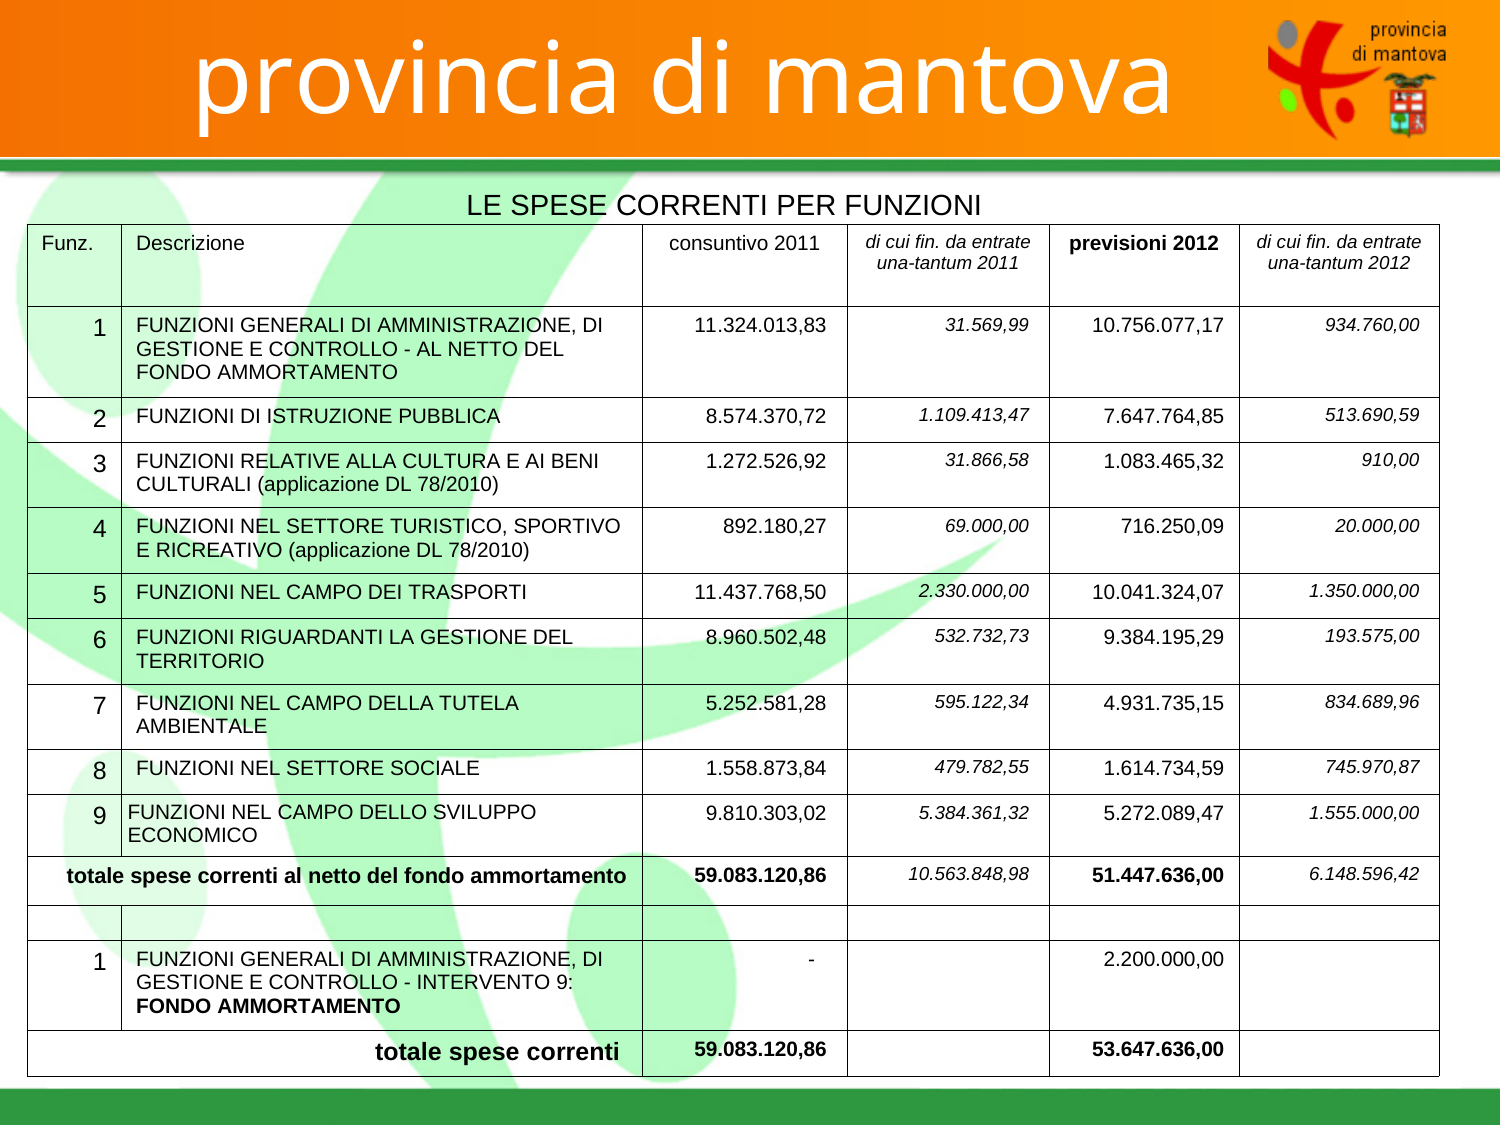

provincia di mantova
| LE SPESE CORRENTI PER FUNZIONI |
| --- |
| Funz. | Descrizione | consuntivo 2011 | di cui fin. da entrate una-tantum 2011 | previsioni 2012 | di cui fin. da entrate una-tantum 2012 |
| --- | --- | --- | --- | --- | --- |
| 1 | FUNZIONI GENERALI DI AMMINISTRAZIONE, DI GESTIONE E CONTROLLO - AL NETTO DEL FONDO AMMORTAMENTO | 11.324.013,83 | 31.569,99 | 10.756.077,17 | 934.760,00 |
| 2 | FUNZIONI DI ISTRUZIONE PUBBLICA | 8.574.370,72 | 1.109.413,47 | 7.647.764,85 | 513.690,59 |
| 3 | FUNZIONI RELATIVE ALLA CULTURA E AI BENI CULTURALI (applicazione DL 78/2010) | 1.272.526,92 | 31.866,58 | 1.083.465,32 | 910,00 |
| 4 | FUNZIONI NEL SETTORE TURISTICO, SPORTIVO E RICREATIVO (applicazione DL 78/2010) | 892.180,27 | 69.000,00 | 716.250,09 | 20.000,00 |
| 5 | FUNZIONI NEL CAMPO DEI TRASPORTI | 11.437.768,50 | 2.330.000,00 | 10.041.324,07 | 1.350.000,00 |
| 6 | FUNZIONI RIGUARDANTI LA GESTIONE DEL TERRITORIO | 8.960.502,48 | 532.732,73 | 9.384.195,29 | 193.575,00 |
| 7 | FUNZIONI NEL CAMPO DELLA TUTELA AMBIENTALE | 5.252.581,28 | 595.122,34 | 4.931.735,15 | 834.689,96 |
| 8 | FUNZIONI NEL SETTORE SOCIALE | 1.558.873,84 | 479.782,55 | 1.614.734,59 | 745.970,87 |
| 9 | FUNZIONI NEL CAMPO DELLO SVILUPPO ECONOMICO | 9.810.303,02 | 5.384.361,32 | 5.272.089,47 | 1.555.000,00 |
| totale spese correnti al netto del fondo ammortamento | | 59.083.120,86 | 10.563.848,98 | 51.447.636,00 | 6.148.596,42 |
| | | | | | |
| 1 | FUNZIONI GENERALI DI AMMINISTRAZIONE, DI GESTIONE E CONTROLLO - INTERVENTO 9: FONDO AMMORTAMENTO | - | | 2.200.000,00 | |
| totale spese correnti | | 59.083.120,86 | | 53.647.636,00 | |